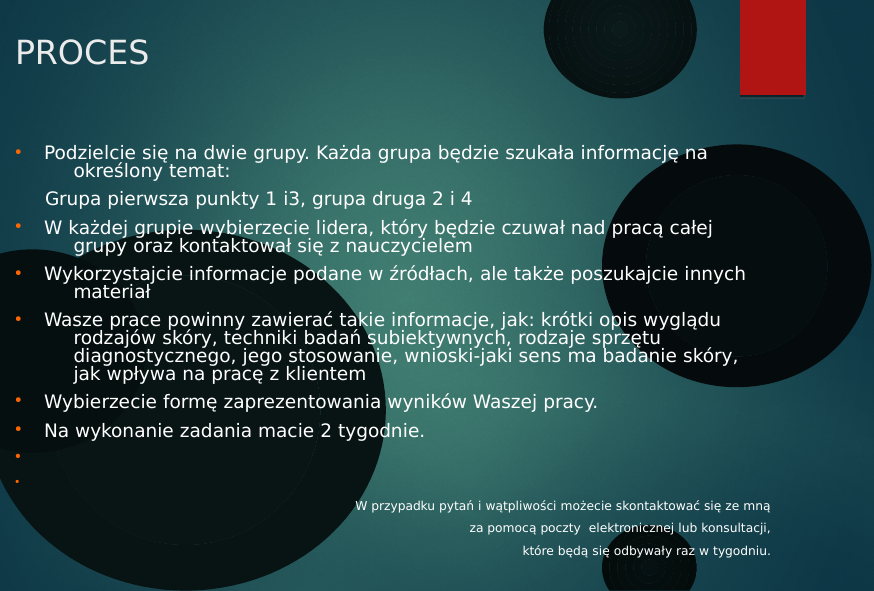

# PROCES
Podzielcie się na dwie grupy. Każda grupa będzie szukała informację na określony temat:
 Grupa pierwsza punkty 1 i3, grupa druga 2 i 4
W każdej grupie wybierzecie lidera, który będzie czuwał nad pracą całej grupy oraz kontaktował się z nauczycielem
Wykorzystajcie informacje podane w źródłach, ale także poszukajcie innych materiał
Wasze prace powinny zawierać takie informacje, jak: krótki opis wyglądu rodzajów skóry, techniki badań subiektywnych, rodzaje sprzętu diagnostycznego, jego stosowanie, wnioski-jaki sens ma badanie skóry, jak wpływa na pracę z klientem
Wybierzecie formę zaprezentowania wyników Waszej pracy.
Na wykonanie zadania macie 2 tygodnie.
W przypadku pytań i wątpliwości możecie skontaktować się ze mną
za pomocą poczty elektronicznej lub konsultacji,
które będą się odbywały raz w tygodniu.